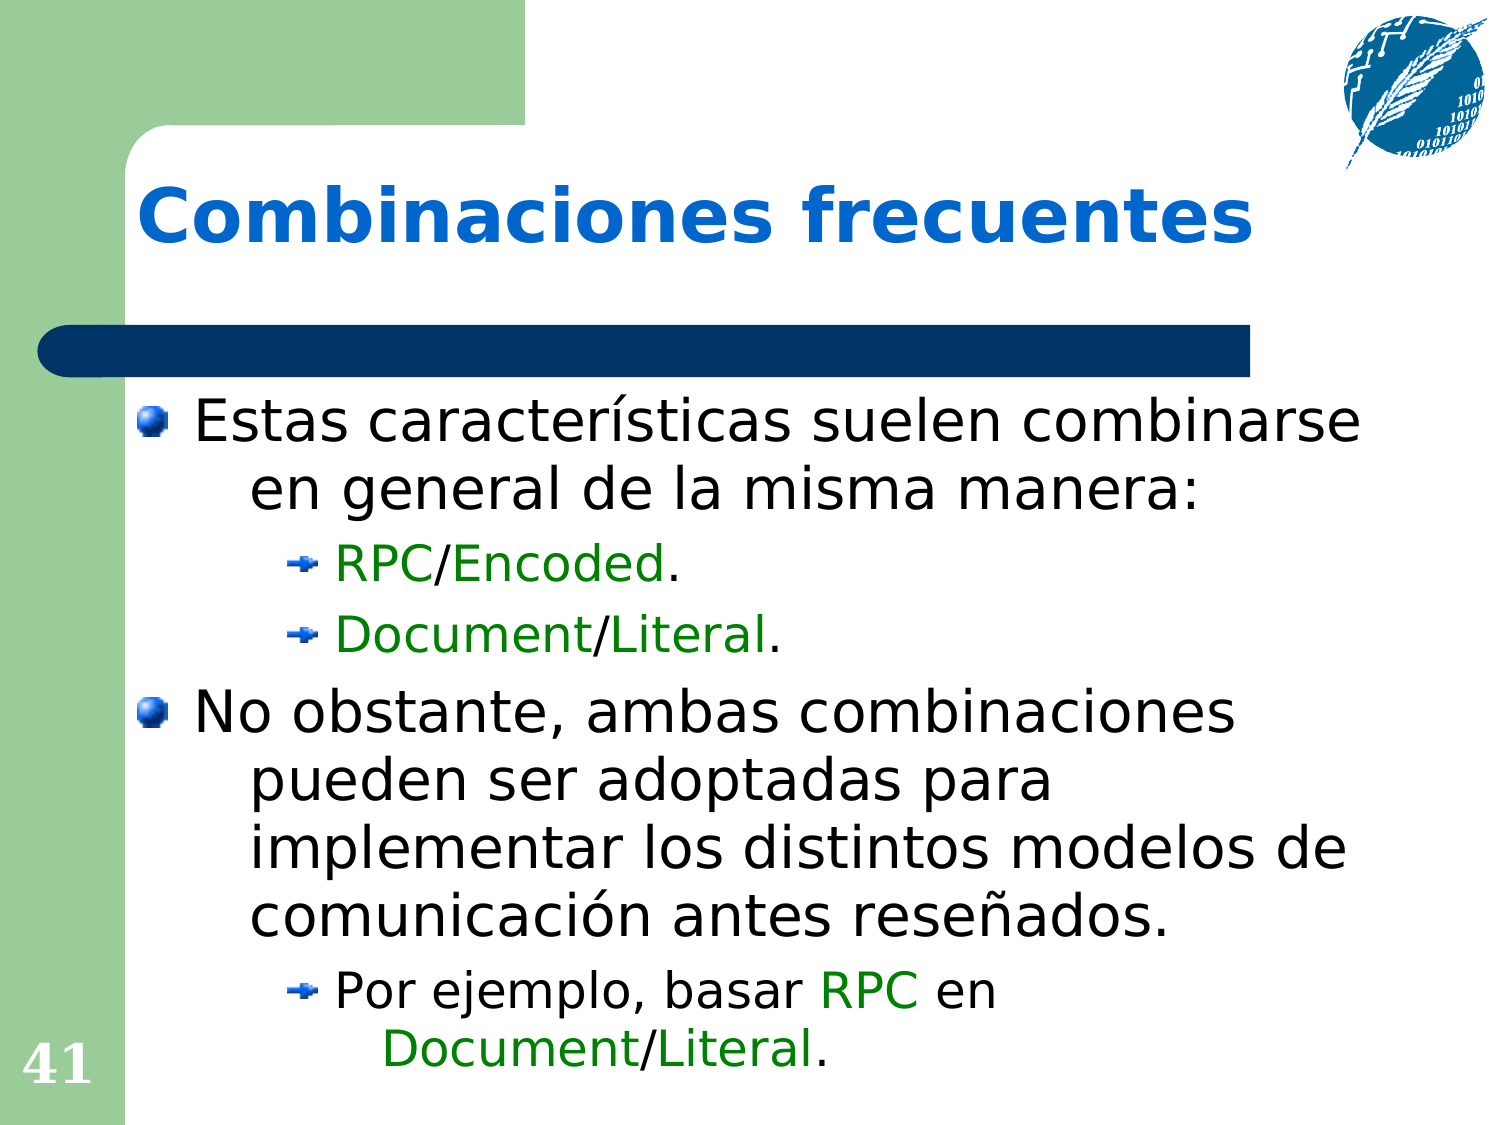

# Combinaciones frecuentes
Estas características suelen combinarse en general de la misma manera:
RPC/Encoded.
Document/Literal.
No obstante, ambas combinaciones pueden ser adoptadas para implementar los distintos modelos de comunicación antes reseñados.
Por ejemplo, basar RPC en Document/Literal.
41